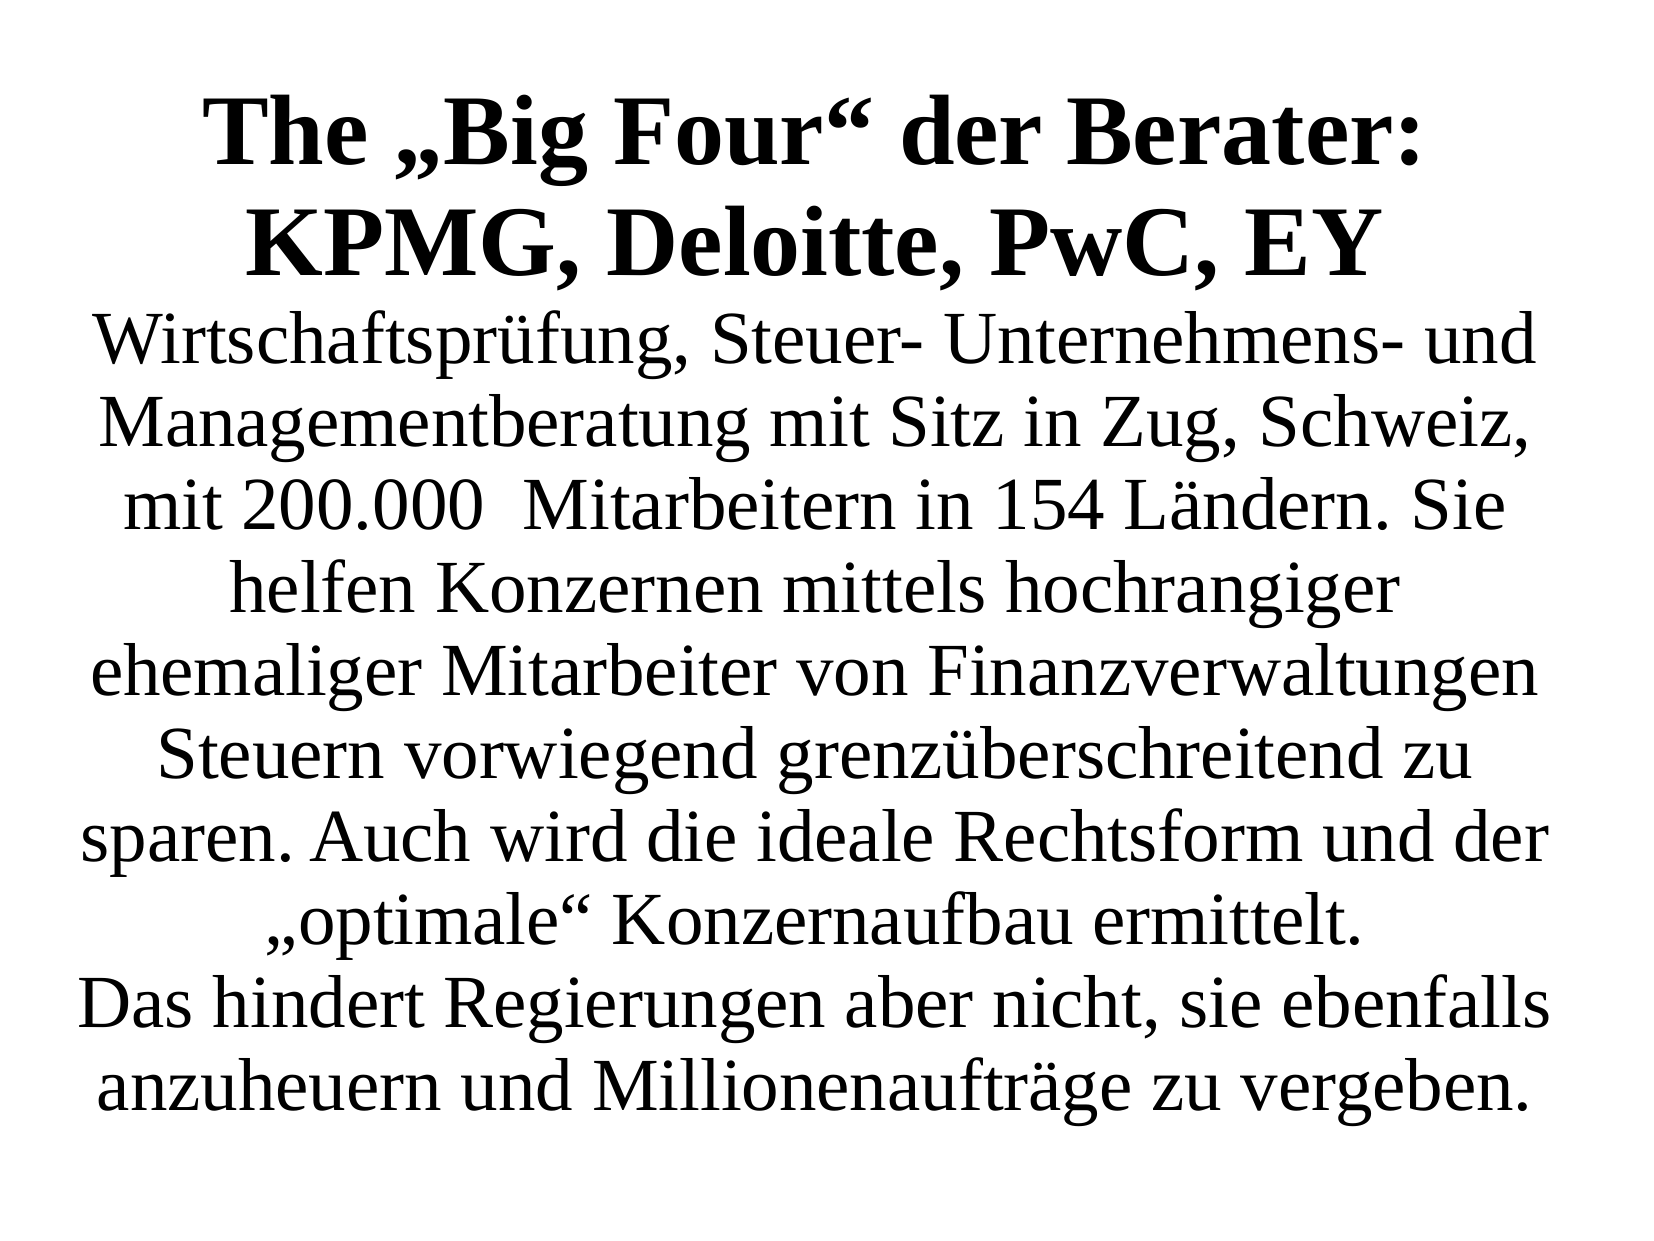

The „Big Four“ der Berater:
KPMG, Deloitte, PwC, EY
Wirtschaftsprüfung, Steuer- Unternehmens- und Managementberatung mit Sitz in Zug, Schweiz, mit 200.000 Mitarbeitern in 154 Ländern. Sie helfen Konzernen mittels hochrangiger ehemaliger Mitarbeiter von Finanzverwaltungen Steuern vorwiegend grenzüberschreitend zu sparen. Auch wird die ideale Rechtsform und der „optimale“ Konzernaufbau ermittelt.
Das hindert Regierungen aber nicht, sie ebenfalls anzuheuern und Millionenaufträge zu vergeben.